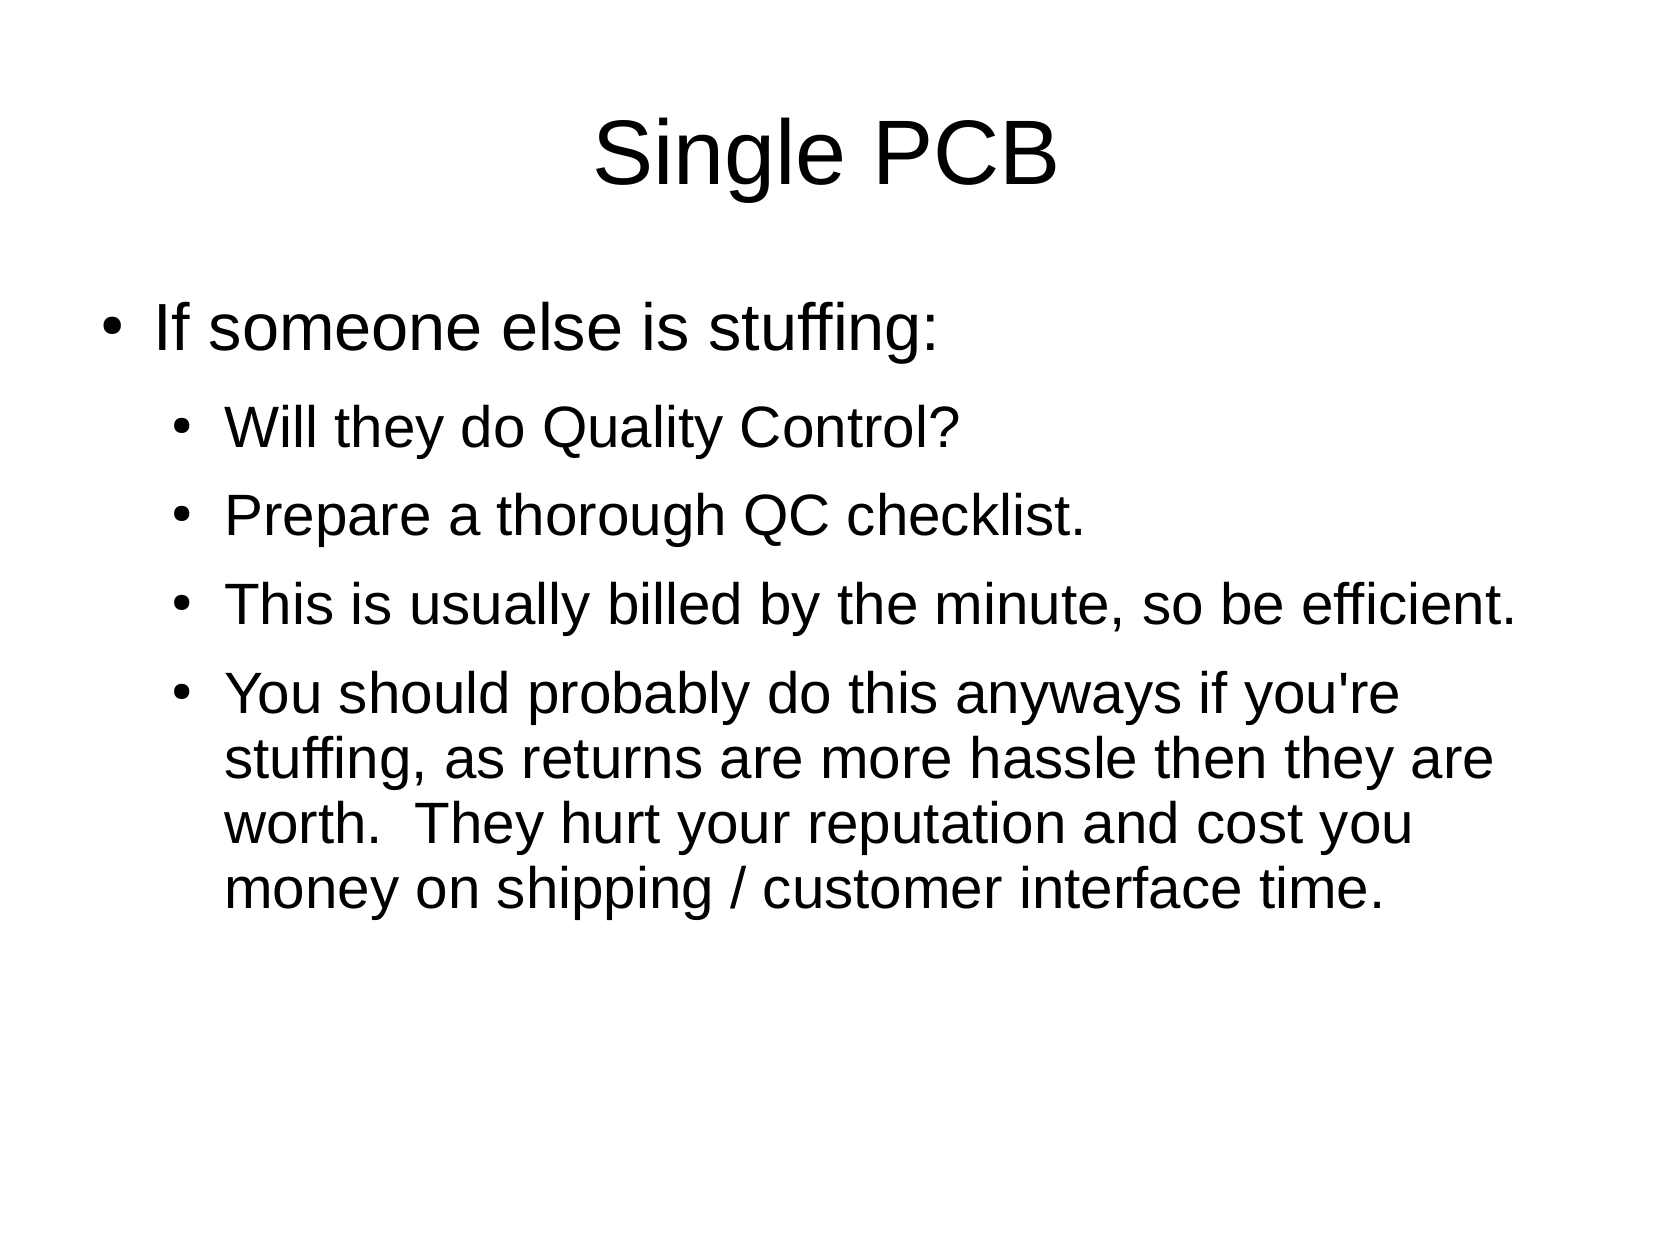

# Single PCB
If someone else is stuffing:
Will they do Quality Control?
Prepare a thorough QC checklist.
This is usually billed by the minute, so be efficient.
You should probably do this anyways if you're stuffing, as returns are more hassle then they are worth. They hurt your reputation and cost you money on shipping / customer interface time.